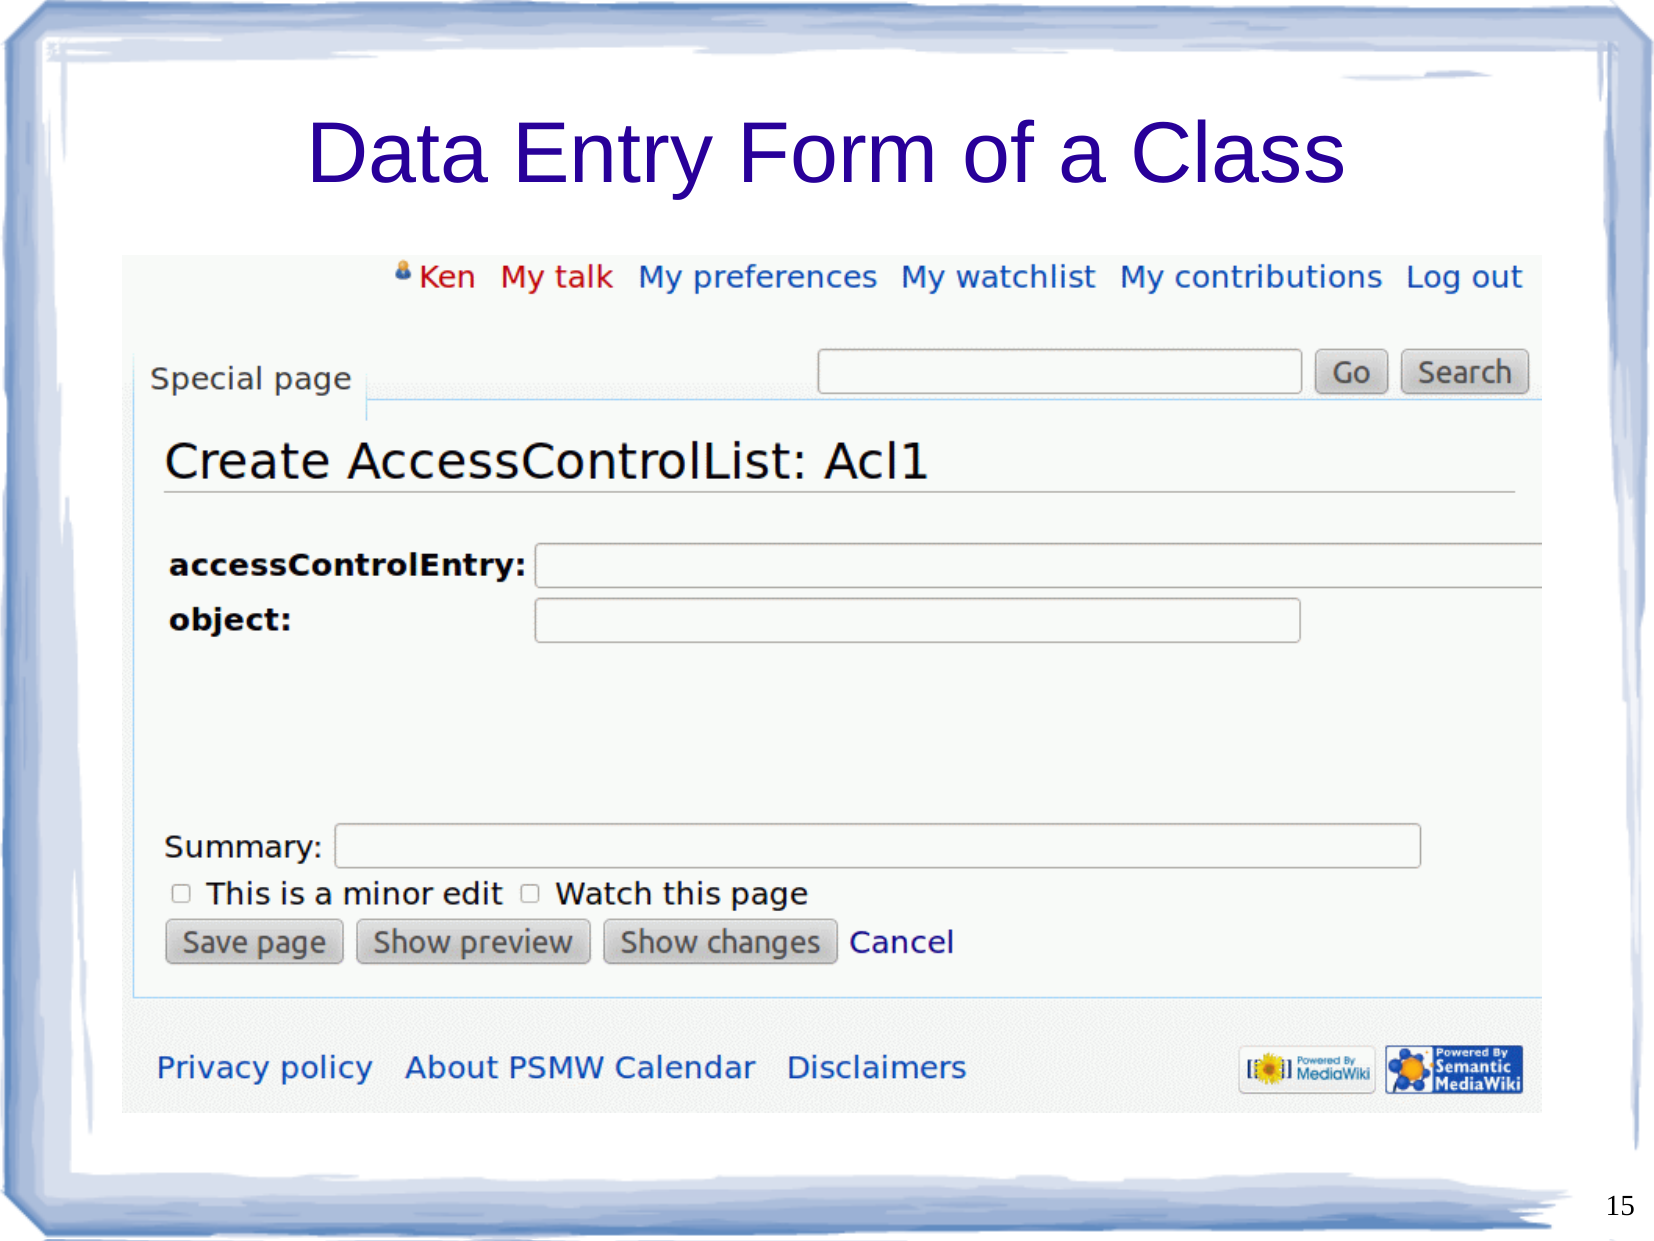

# Data Entry Form of a Class
15